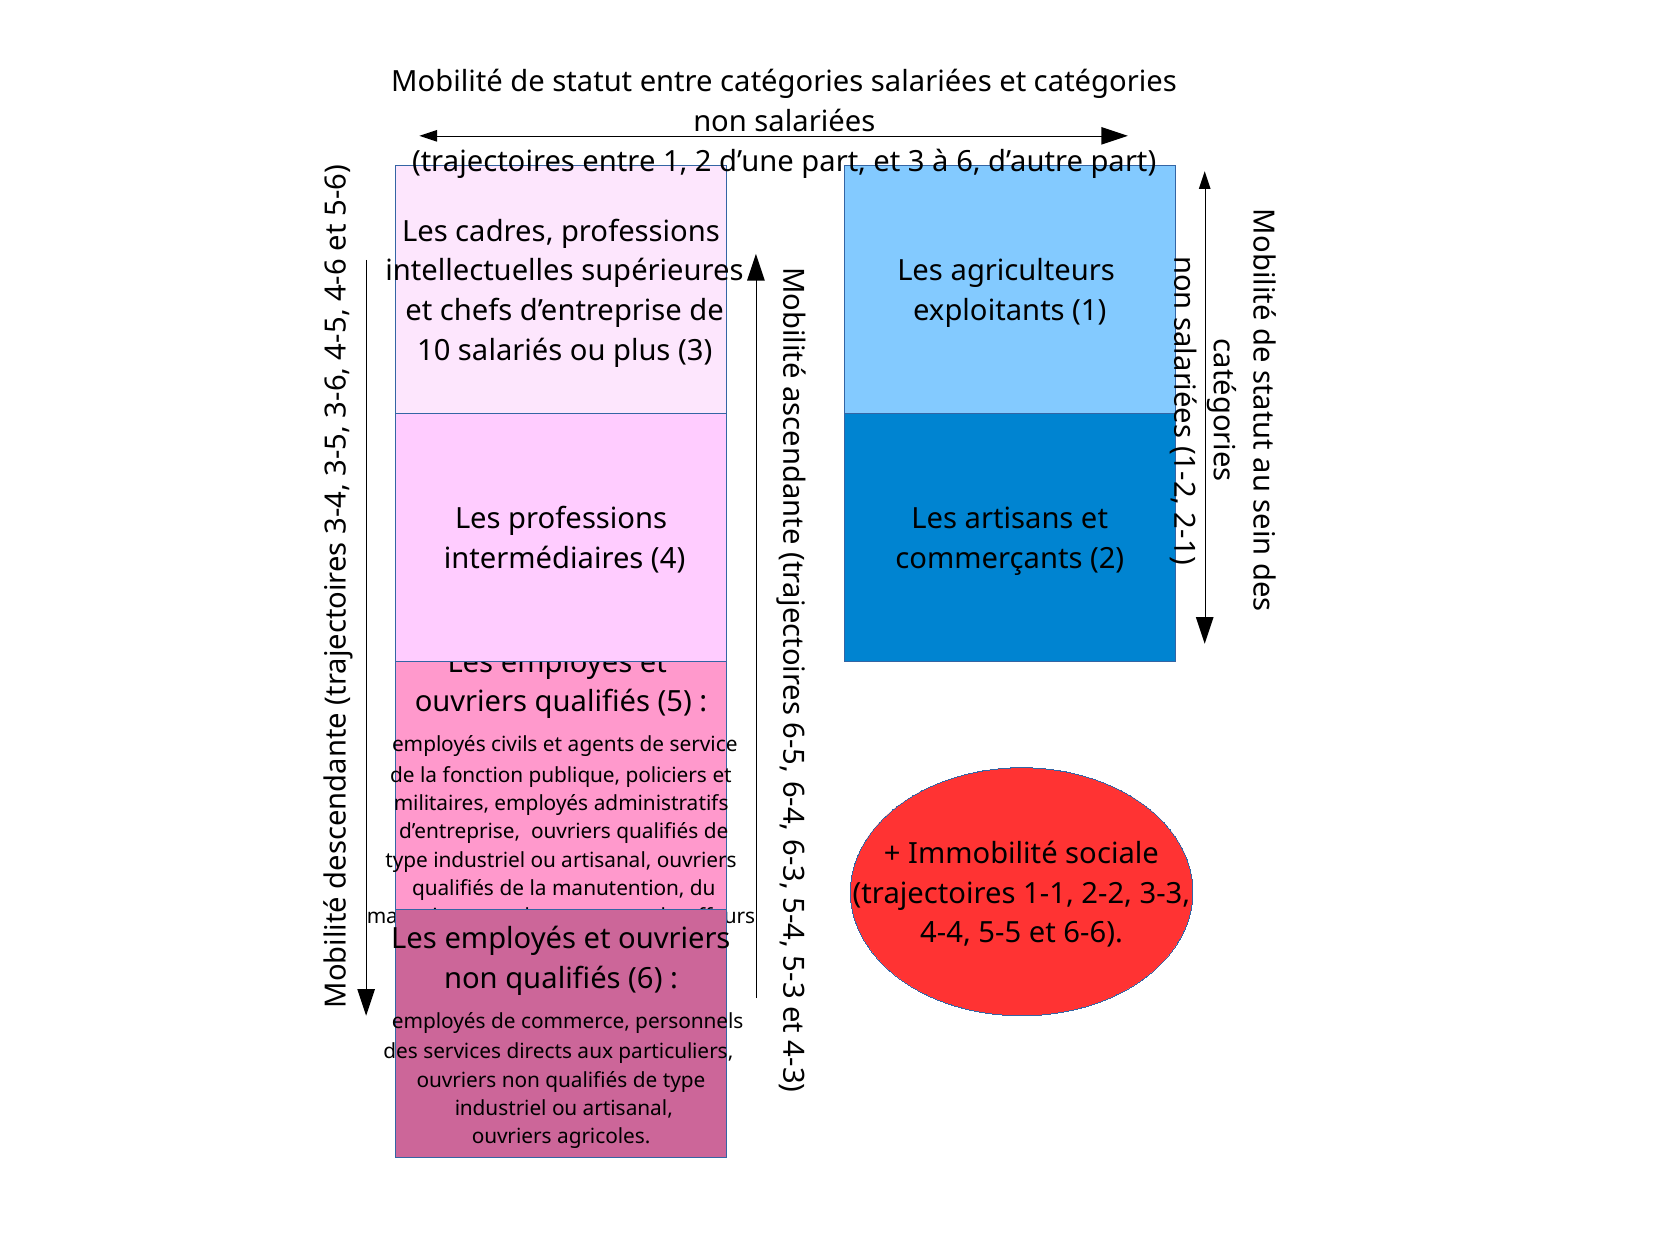

Mobilité de statut entre catégories salariées et catégories non salariées
(trajectoires entre 1, 2 d’une part, et 3 à 6, d’autre part)
Les cadres, professions
 intellectuelles supérieures
 et chefs d’entreprise de
 10 salariés ou plus (3)
Les agriculteurs
exploitants (1)
Mobilité de statut au sein des catégories
non salariées (1-2, 2-1)
Les professions
 intermédiaires (4)
Les artisans et
commerçants (2)
Mobilité descendante (trajectoires 3-4, 3-5, 3-6, 4-5, 4-6 et 5-6)
Mobilité ascendante (trajectoires 6-5, 6-4, 6-3, 5-4, 5-3 et 4-3)
Les employés et
ouvriers qualifiés (5) :
 employés civils et agents de service
de la fonction publique, policiers et
militaires, employés administratifs
 d’entreprise, ouvriers qualifiés de
type industriel ou artisanal, ouvriers
 qualifiés de la manutention, du
magasinage et du transport, chauffeurs
+ Immobilité sociale
(trajectoires 1-1, 2-2, 3-3,
4-4, 5-5 et 6-6).
Les employés et ouvriers
non qualifiés (6) :
 employés de commerce, personnels
des services directs aux particuliers,
ouvriers non qualifiés de type
 industriel ou artisanal,
ouvriers agricoles.